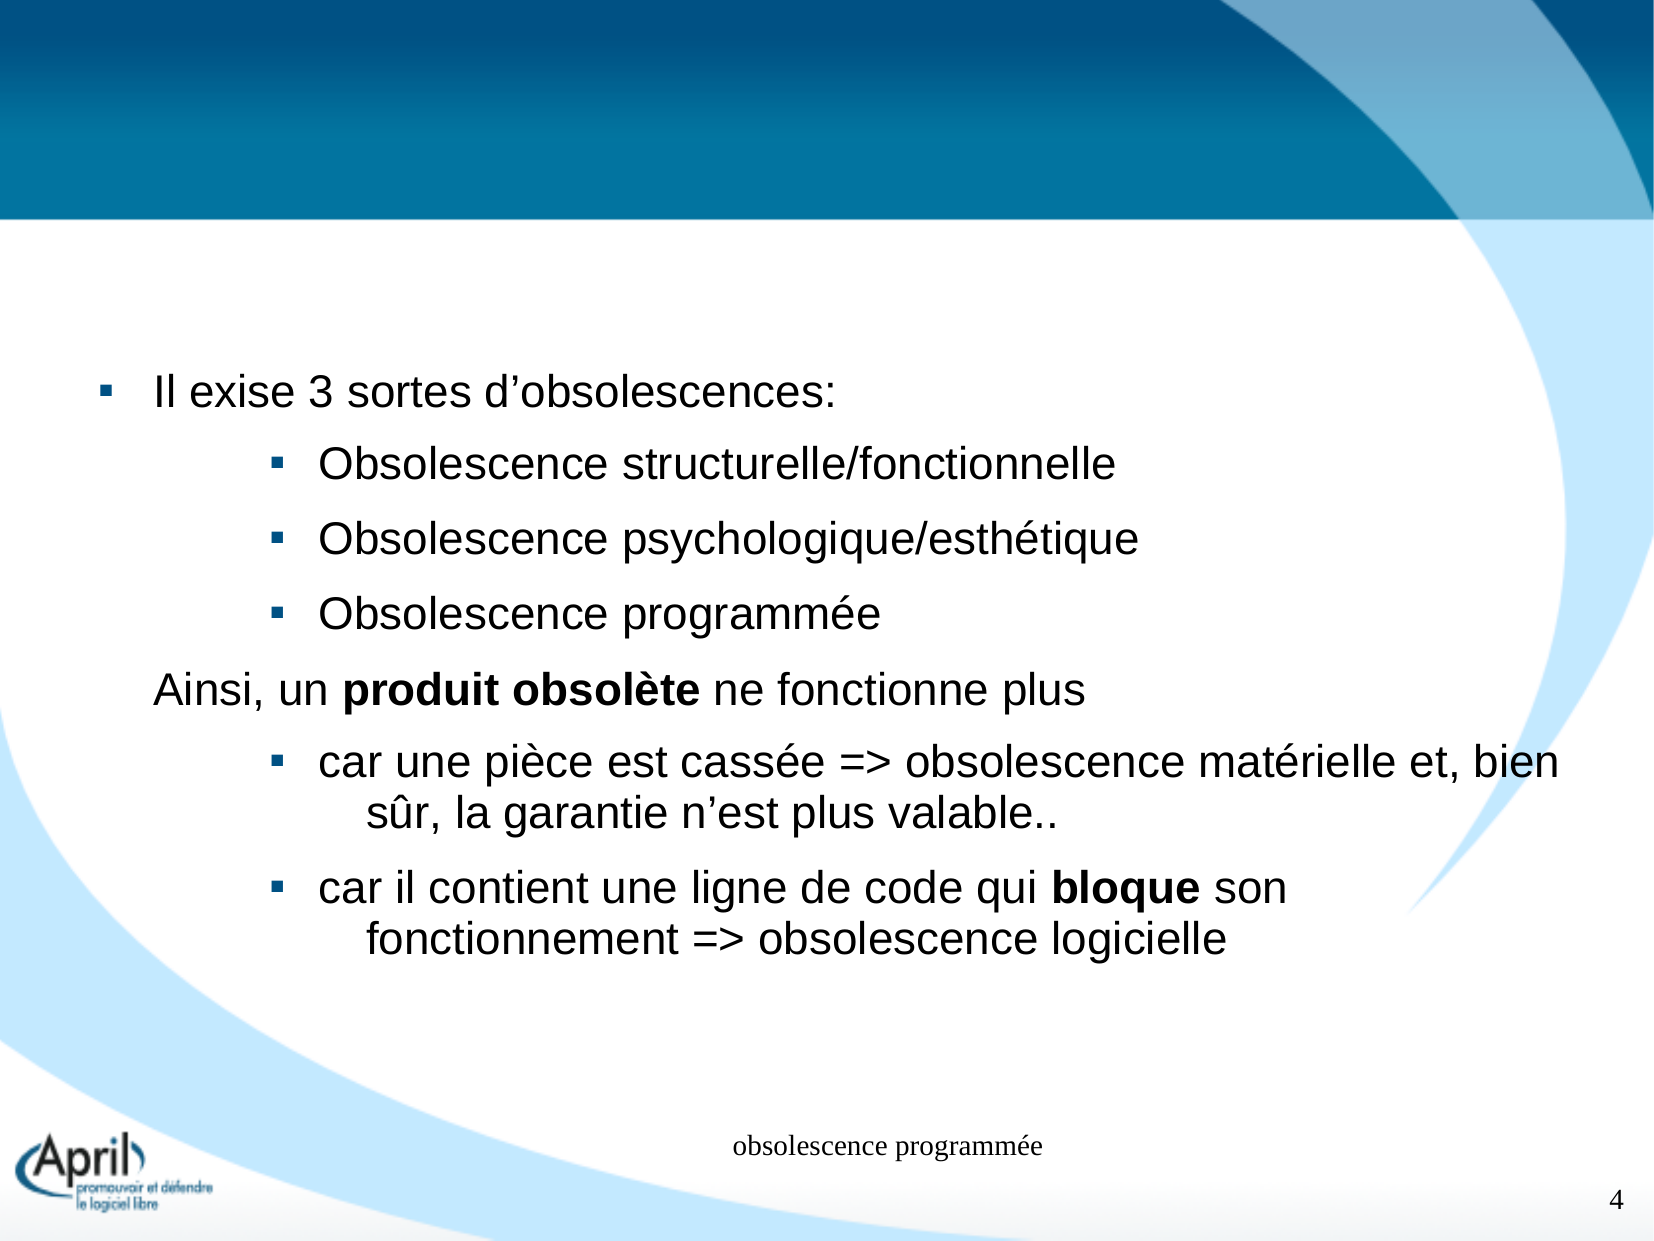

#
Il exise 3 sortes d’obsolescences:
Obsolescence structurelle/fonctionnelle
Obsolescence psychologique/esthétique
Obsolescence programmée
Ainsi, un produit obsolète ne fonctionne plus
car une pièce est cassée => obsolescence matérielle et, bien sûr, la garantie n’est plus valable..
car il contient une ligne de code qui bloque son fonctionnement => obsolescence logicielle
obsolescence programmée
4